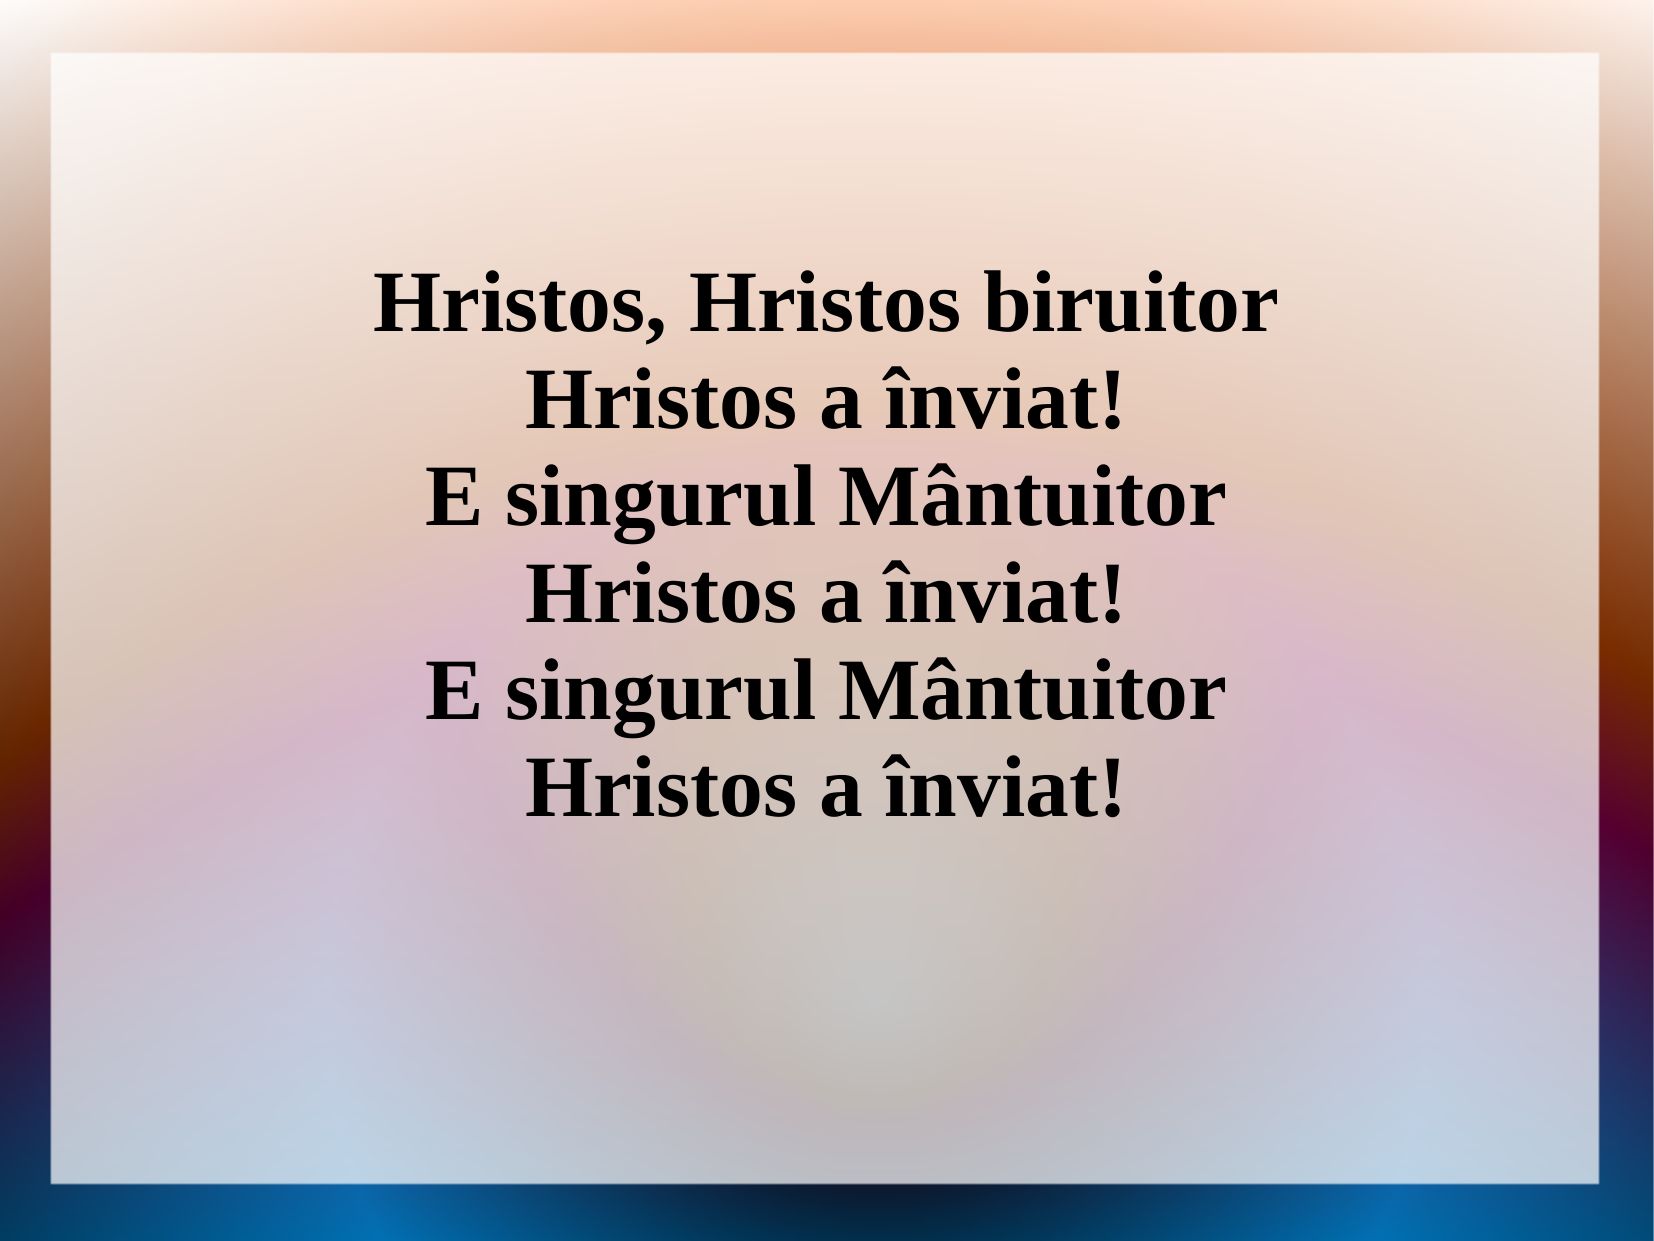

# Hristos, Hristos biruitor
Hristos a înviat!
E singurul Mântuitor
Hristos a înviat!
E singurul Mântuitor
Hristos a înviat!